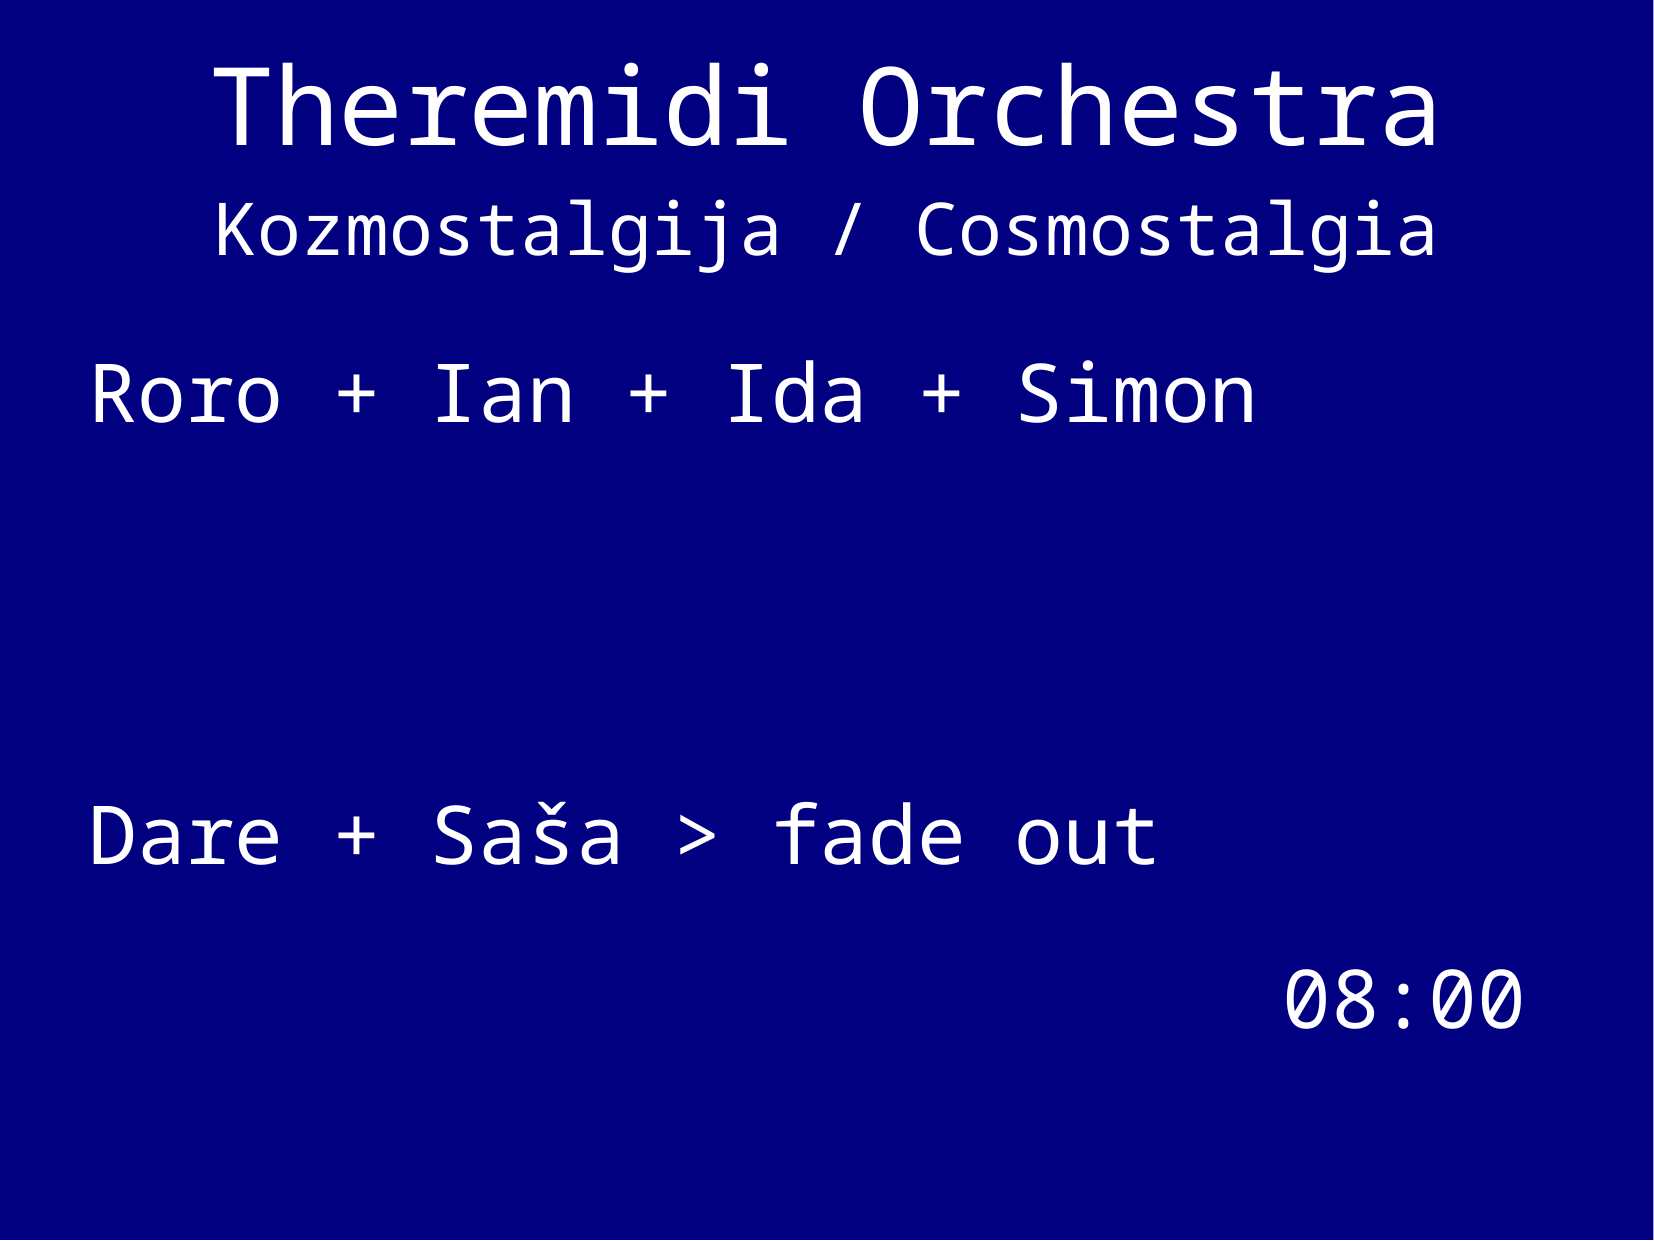

# Theremidi Orchestra Kozmostalgija / Cosmostalgia
Roro + Ian + Ida + Simon
Dare + Saša > fade out
08:00